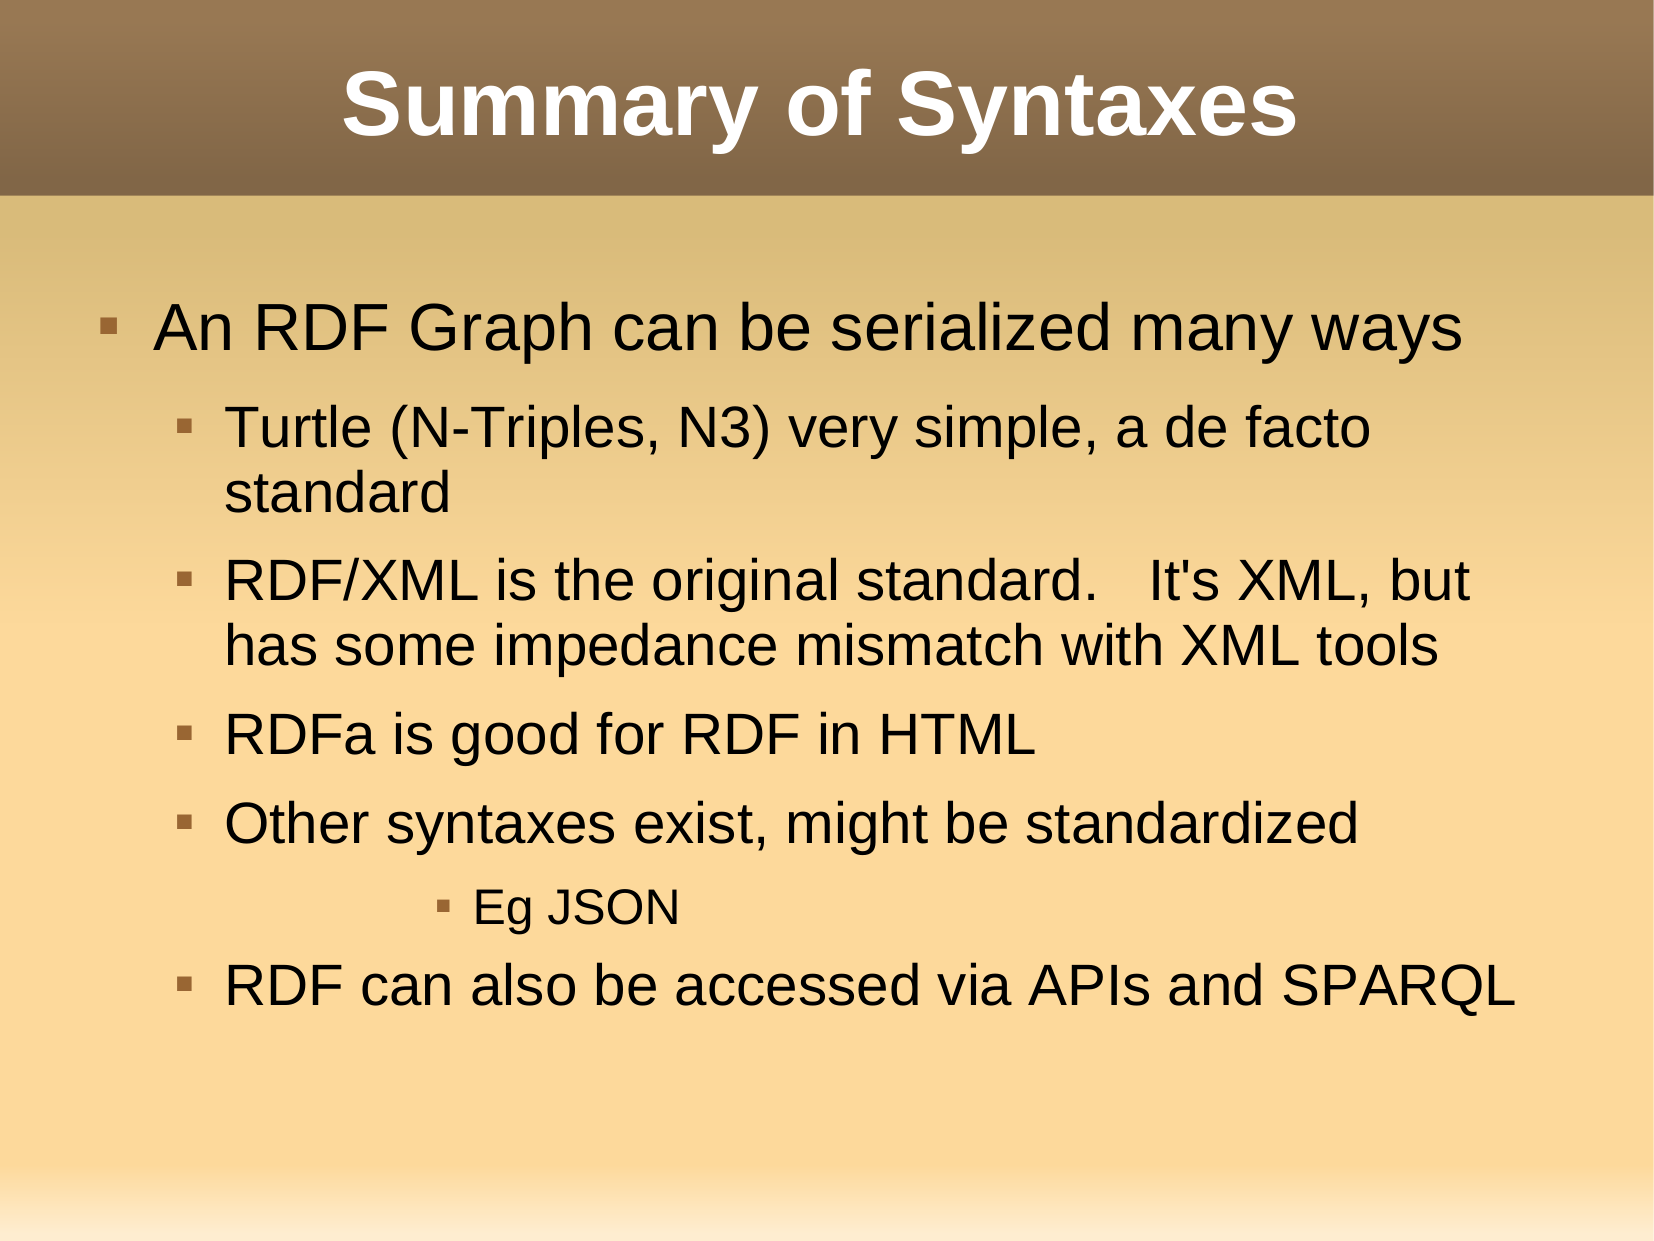

# Summary of Syntaxes
An RDF Graph can be serialized many ways
Turtle (N-Triples, N3) very simple, a de facto standard
RDF/XML is the original standard. It's XML, but has some impedance mismatch with XML tools
RDFa is good for RDF in HTML
Other syntaxes exist, might be standardized
Eg JSON
RDF can also be accessed via APIs and SPARQL